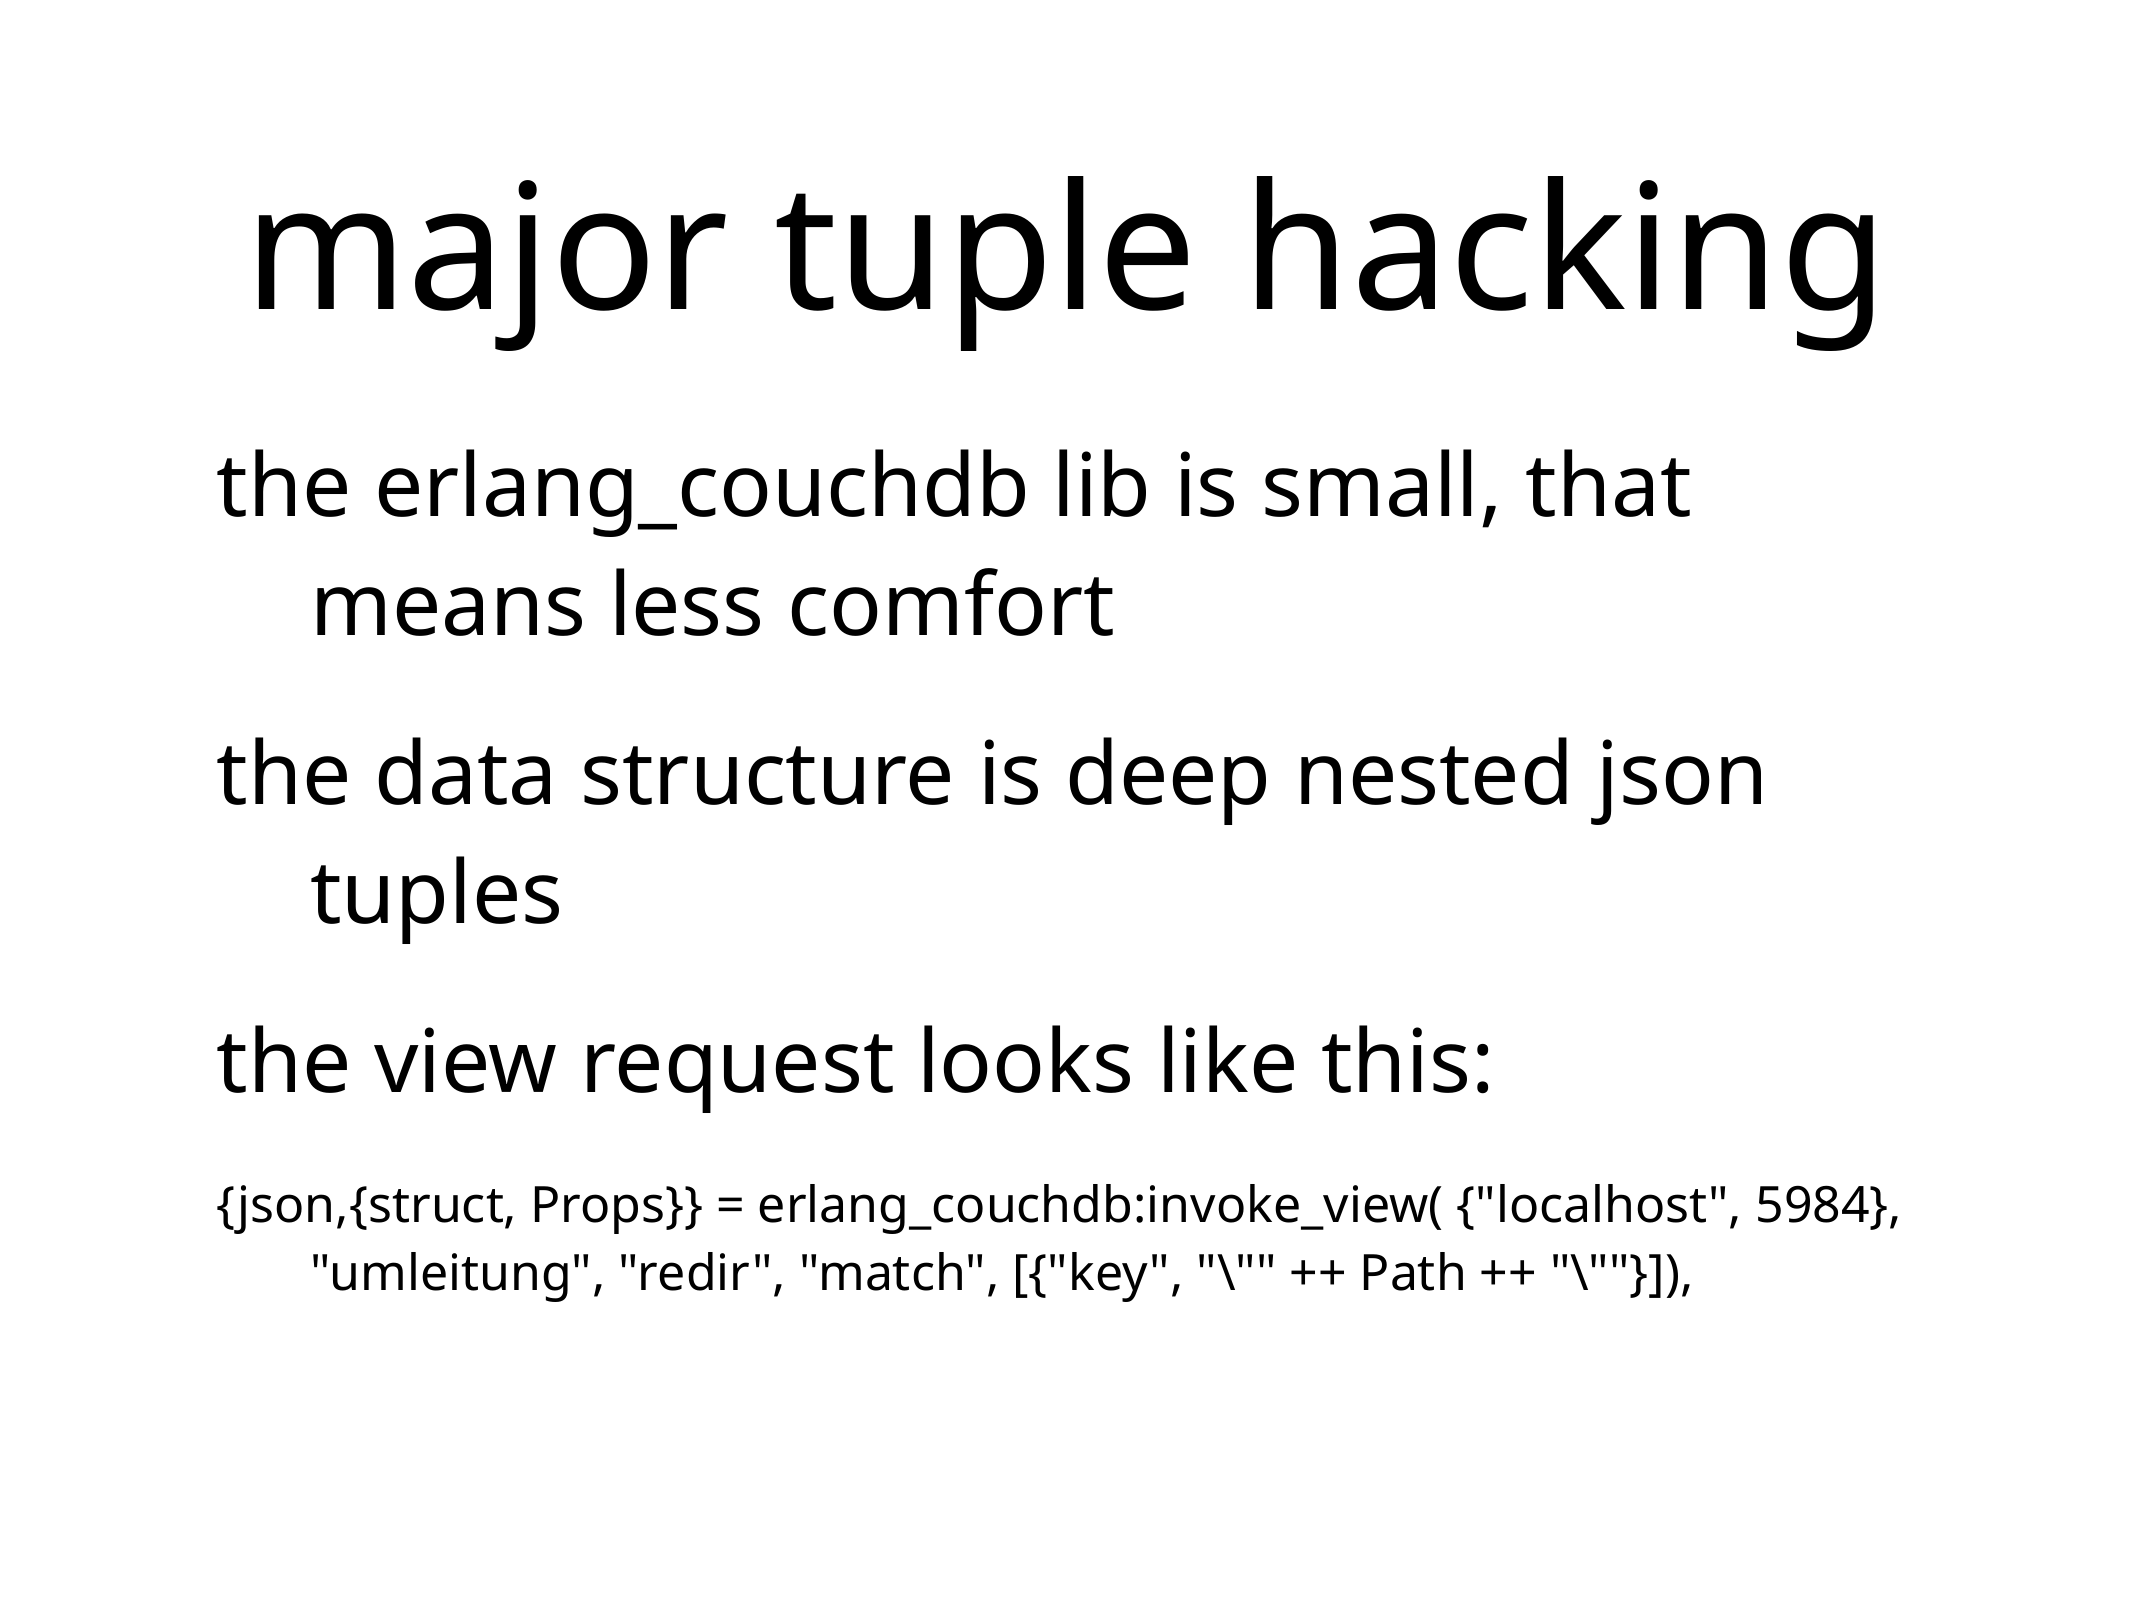

# major tuple hacking
the erlang_couchdb lib is small, that means less comfort
the data structure is deep nested json tuples
the view request looks like this:
{json,{struct, Props}} = erlang_couchdb:invoke_view( {"localhost", 5984}, "umleitung", "redir", "match", [{"key", "\"" ++ Path ++ "\""}]),